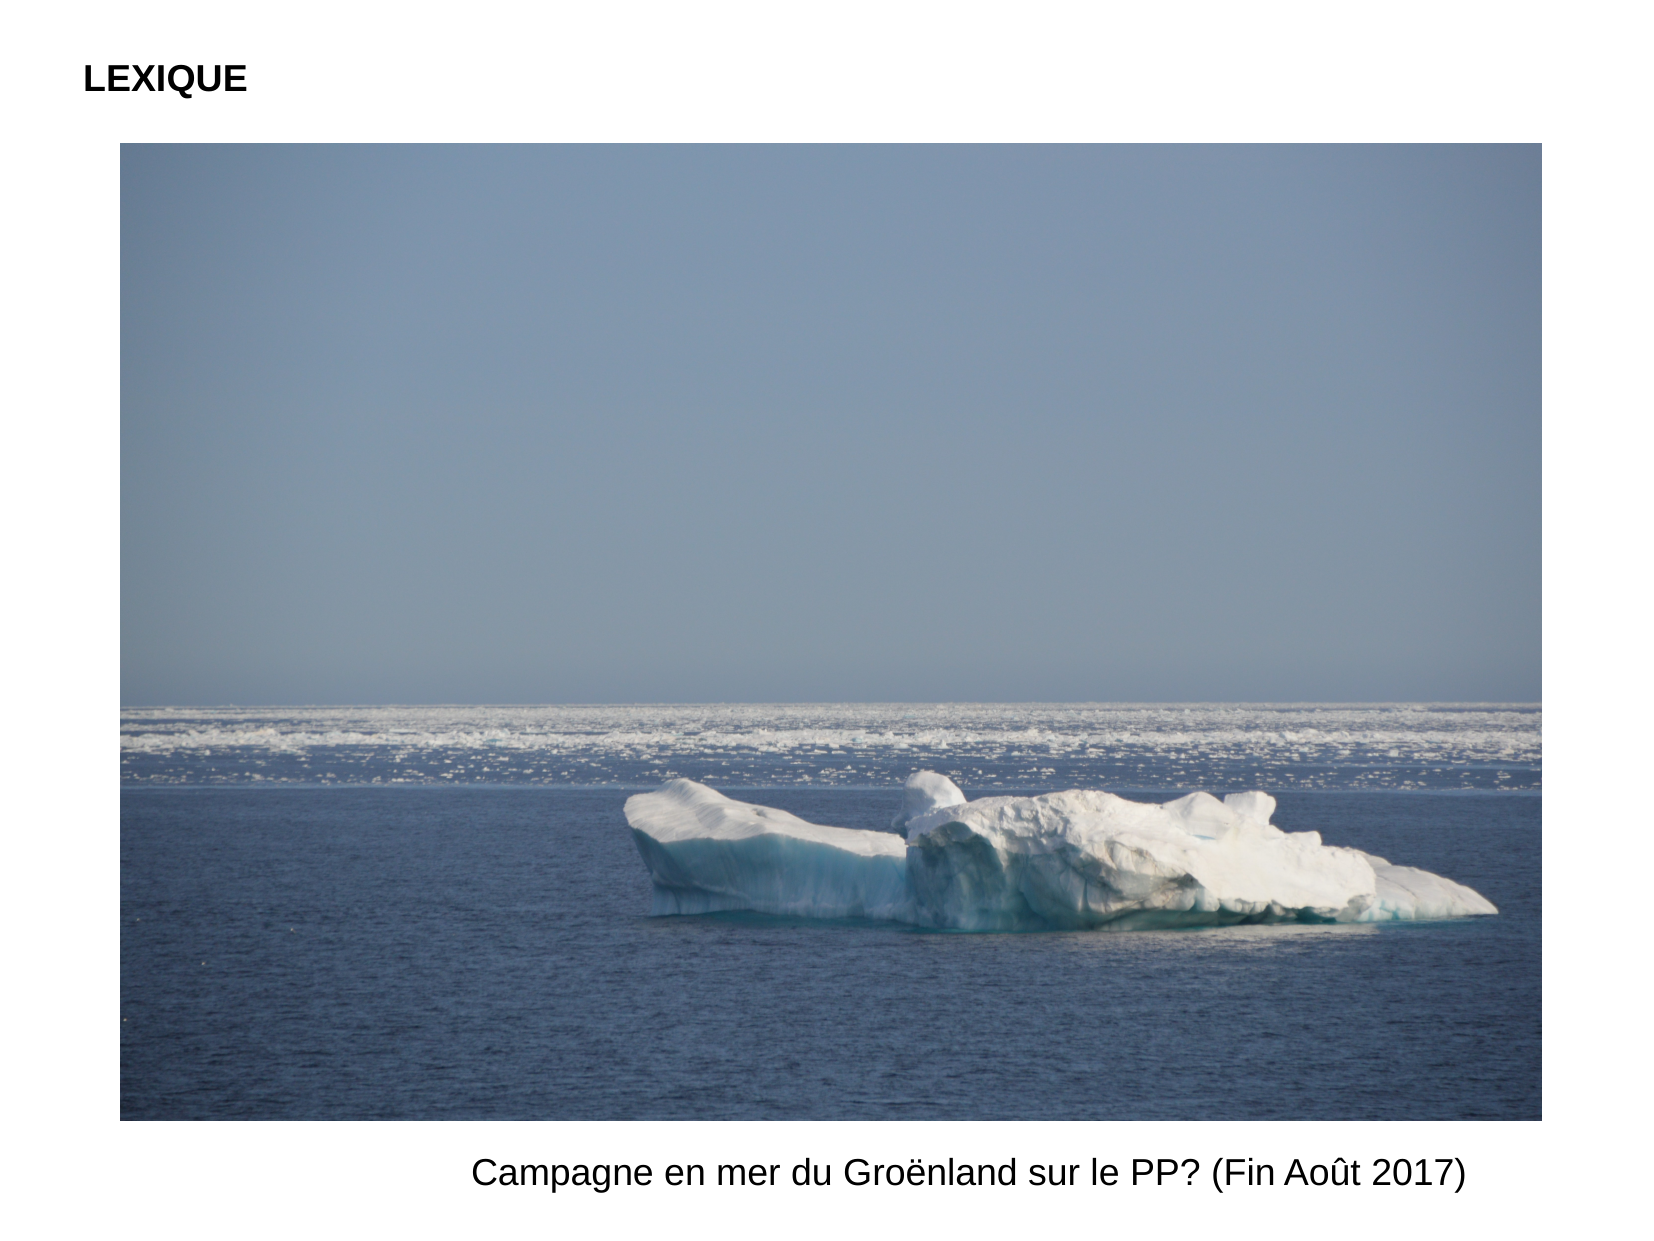

LEXIQUE
Campagne en mer du Groënland sur le PP? (Fin Août 2017)